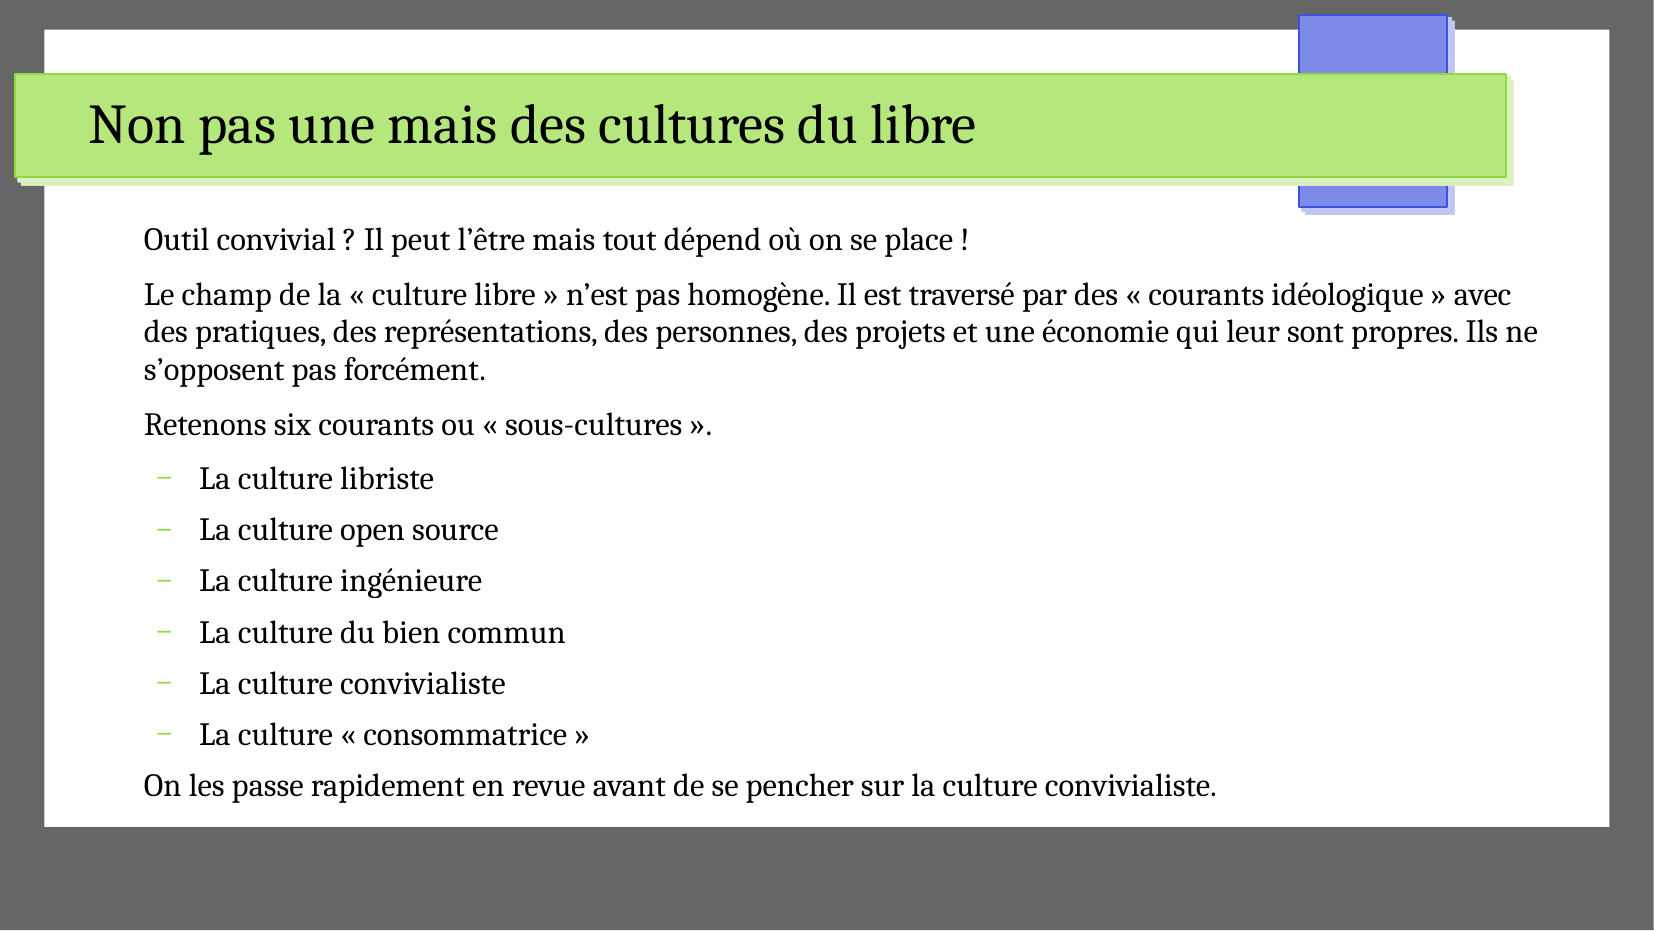

# Non pas une mais des cultures du libre
Outil convivial ? Il peut l’être mais tout dépend où on se place !
Le champ de la « culture libre » n’est pas homogène. Il est traversé par des « courants idéologique » avec des pratiques, des représentations, des personnes, des projets et une économie qui leur sont propres. Ils ne s’opposent pas forcément.
Retenons six courants ou « sous-cultures ».
La culture libriste
La culture open source
La culture ingénieure
La culture du bien commun
La culture convivialiste
La culture « consommatrice »
On les passe rapidement en revue avant de se pencher sur la culture convivialiste.